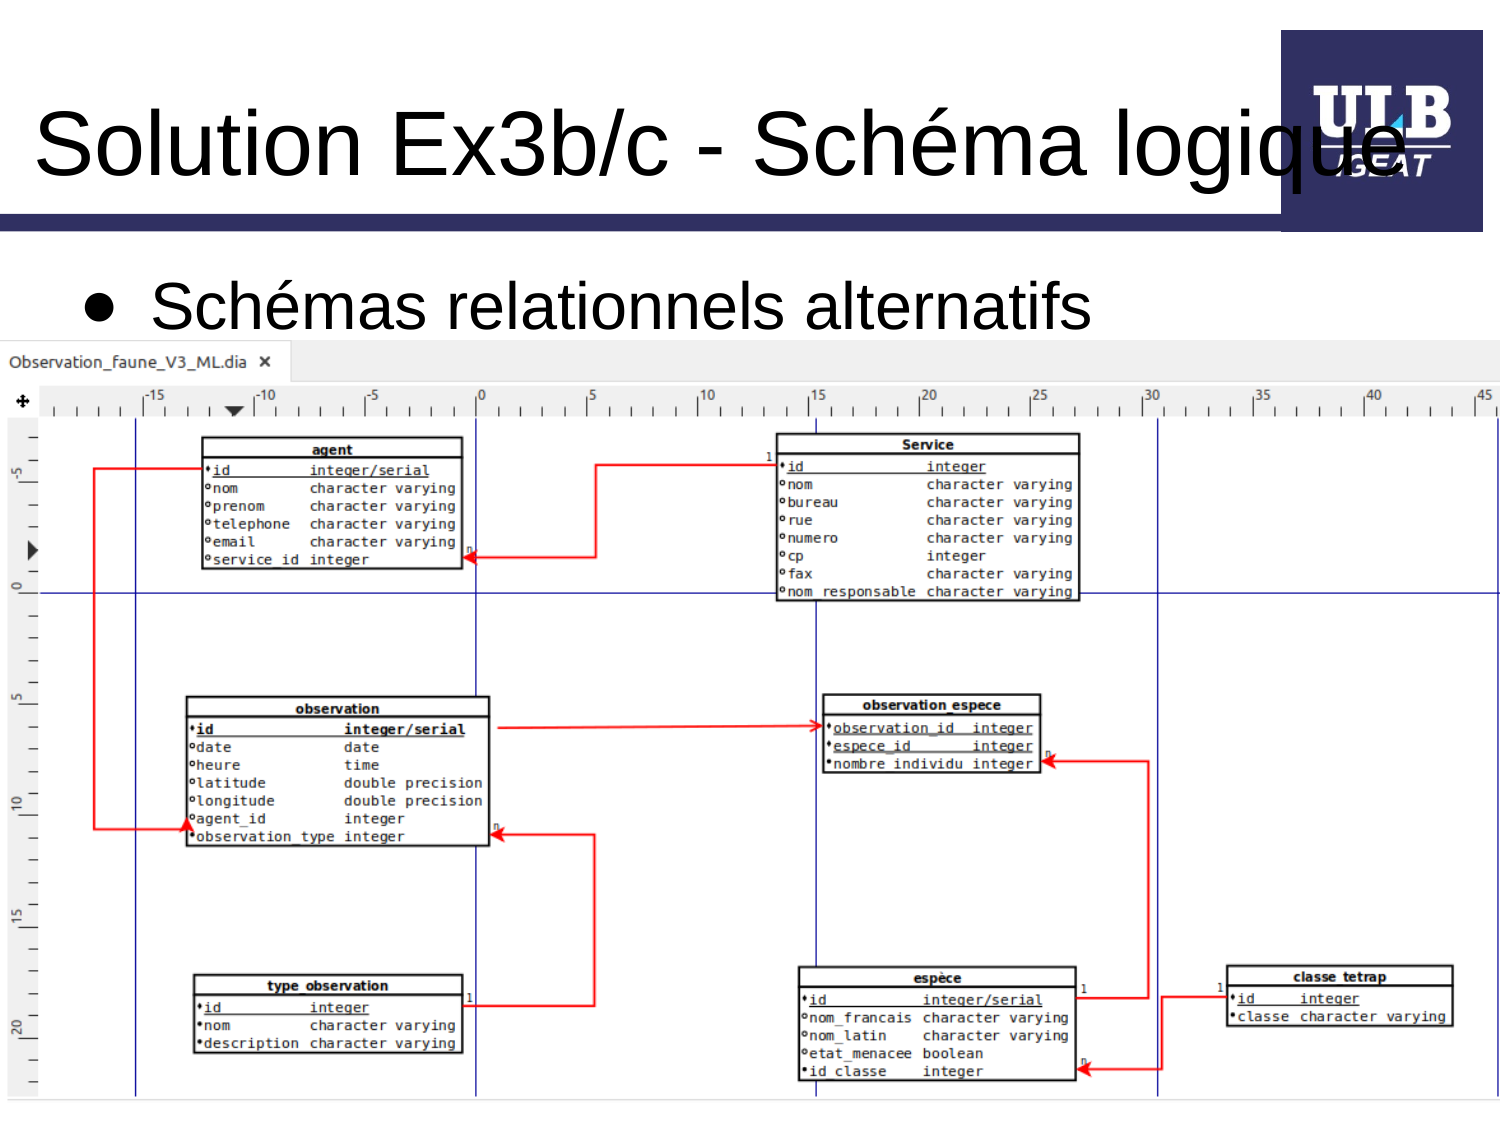

# Solution Ex3b/c - Schéma logique
Schémas relationnels alternatifs